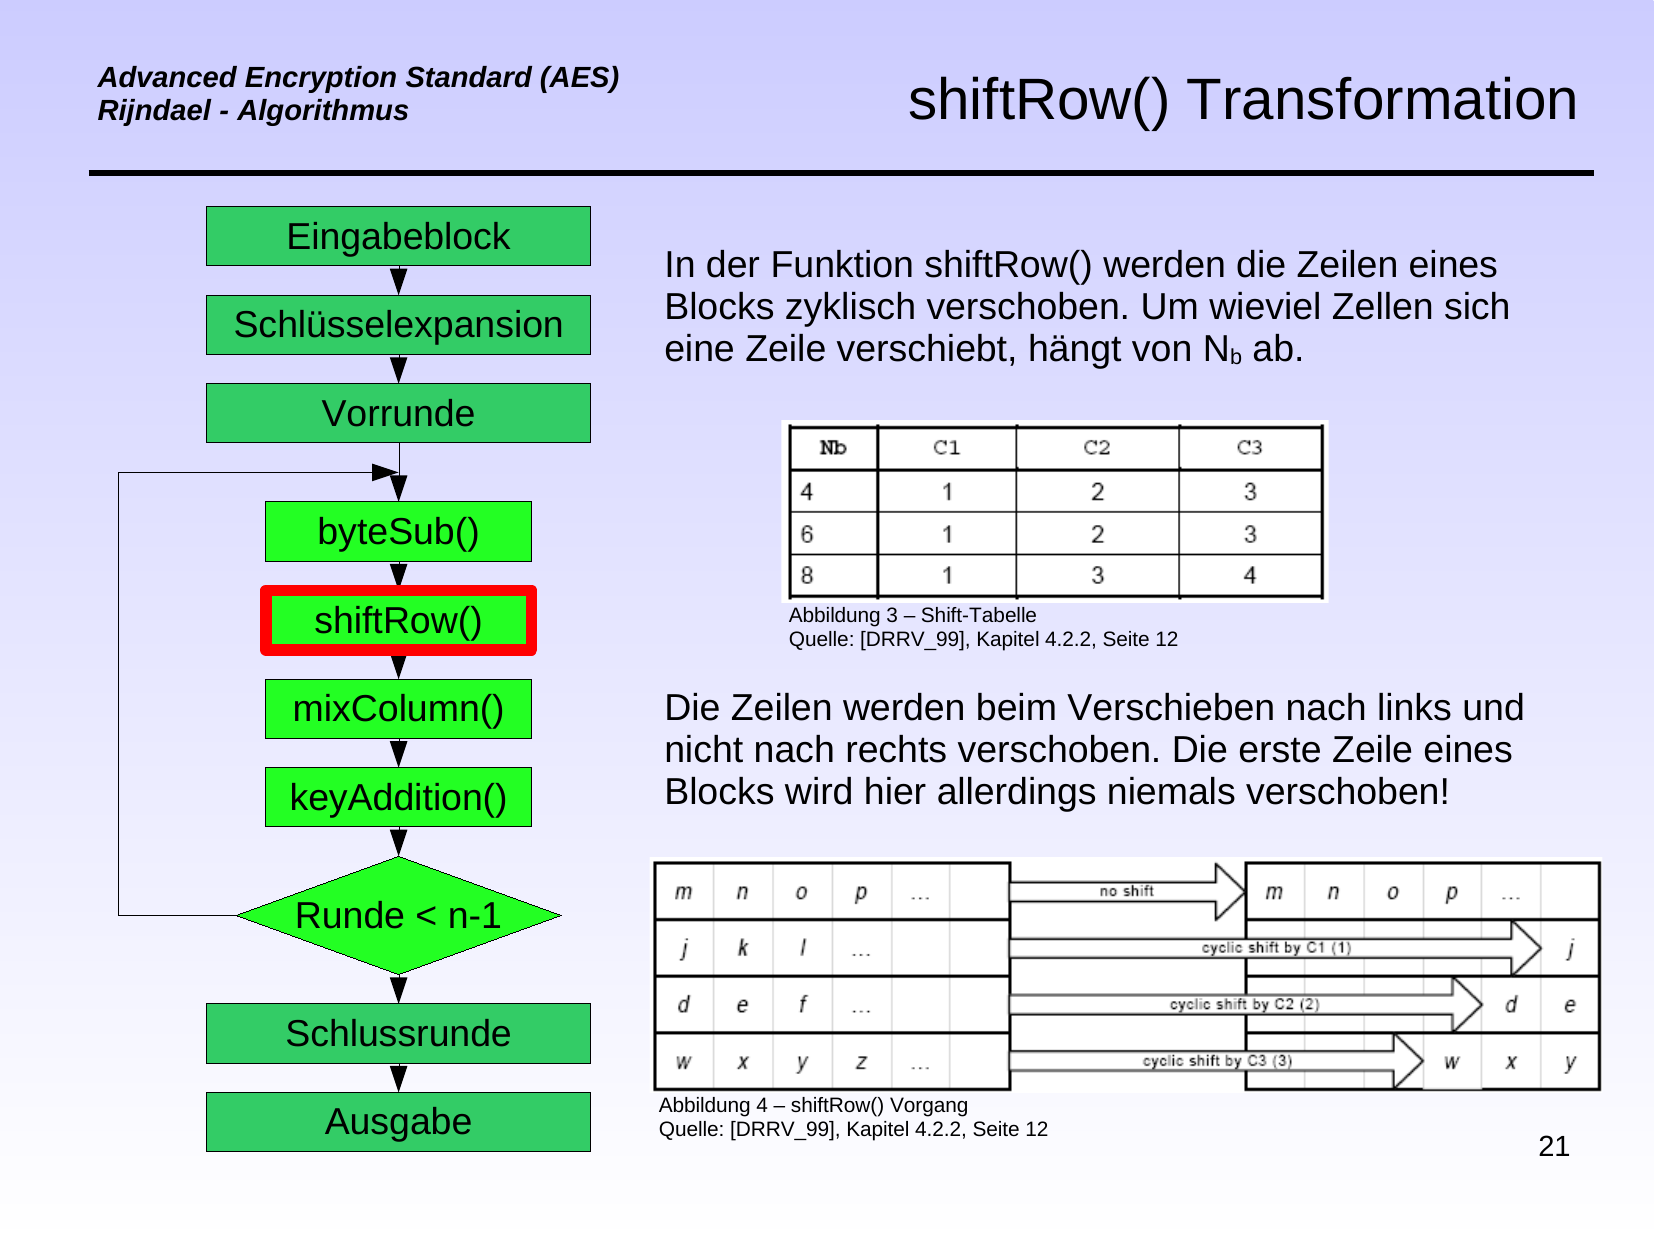

Advanced Encryption Standard (AES)
Rijndael - Algorithmus
shiftRow() Transformation
Eingabeblock
In der Funktion shiftRow() werden die Zeilen eines Blocks zyklisch verschoben. Um wieviel Zellen sich eine Zeile verschiebt, hängt von Nb ab.
Schlüsselexpansion
Vorrunde
Abbildung 3 – Shift-Tabelle
Quelle: [DRRV_99], Kapitel 4.2.2, Seite 12
byteSub()
shiftRow()
mixColumn()
Die Zeilen werden beim Verschieben nach links und nicht nach rechts verschoben. Die erste Zeile eines Blocks wird hier allerdings niemals verschoben!
keyAddition()
Runde < n-1
Abbildung 4 – shiftRow() Vorgang
Quelle: [DRRV_99], Kapitel 4.2.2, Seite 12
Schlussrunde
Ausgabe
21